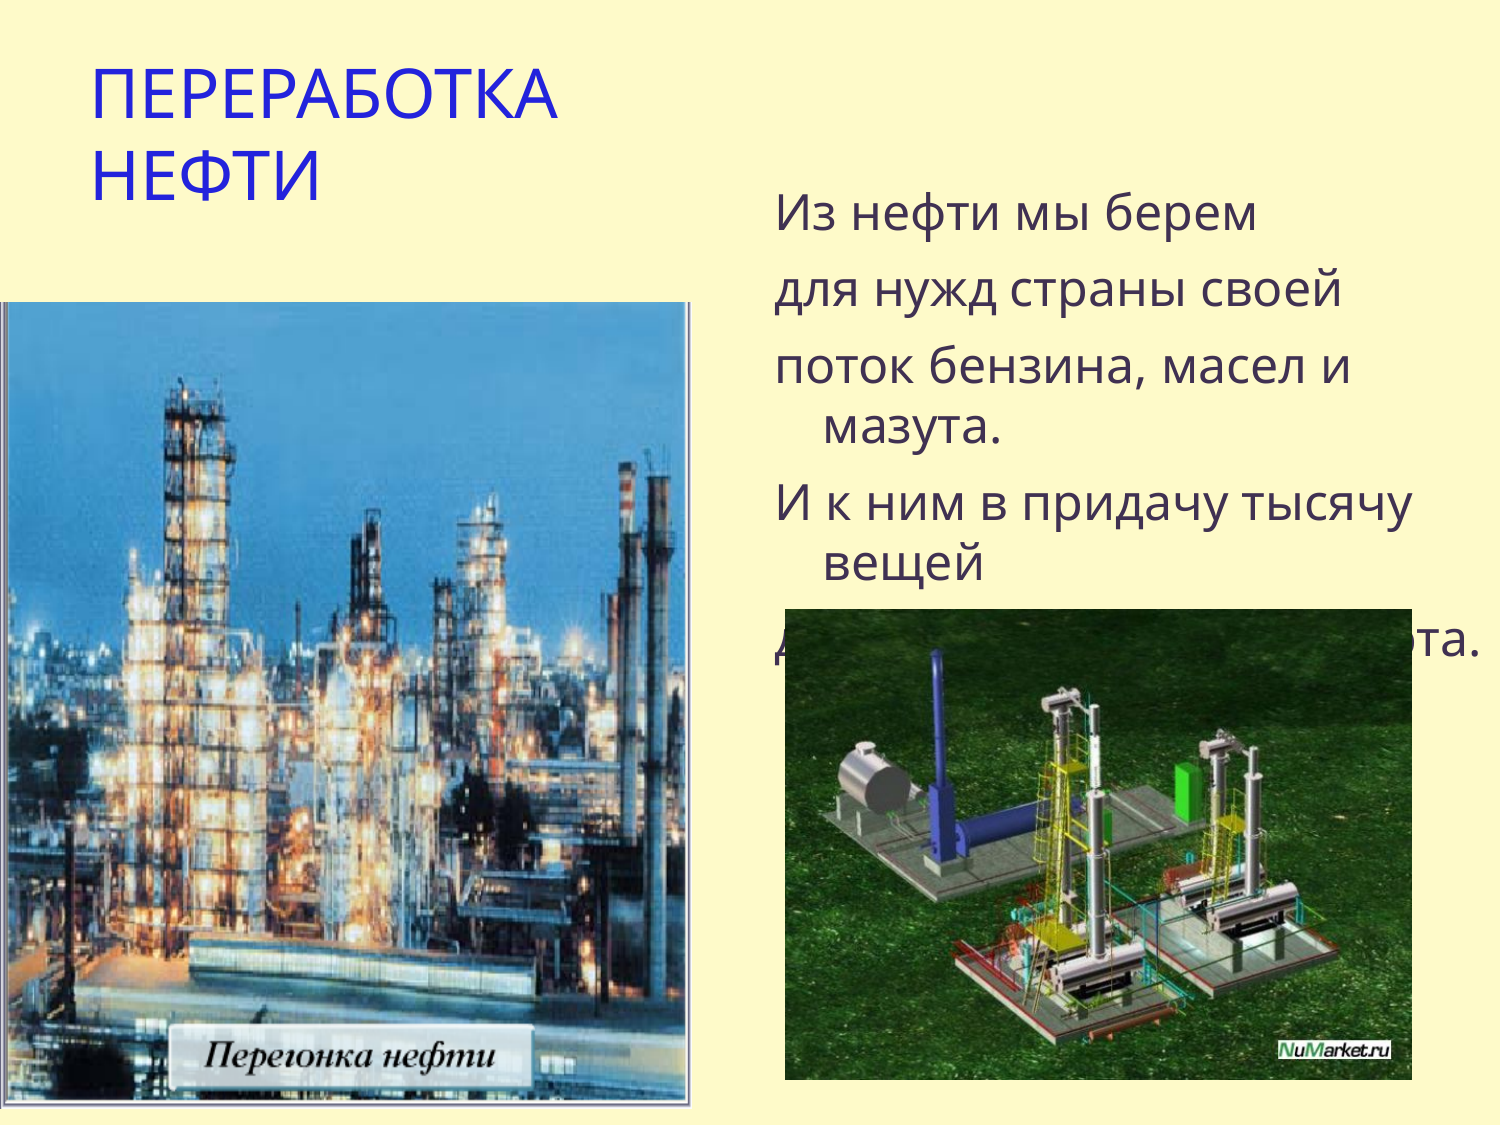

# Переработка нефти
Из нефти мы берем
для нужд страны своей
поток бензина, масел и мазута.
И к ним в придачу тысячу вещей
для дома и домашнего уюта.